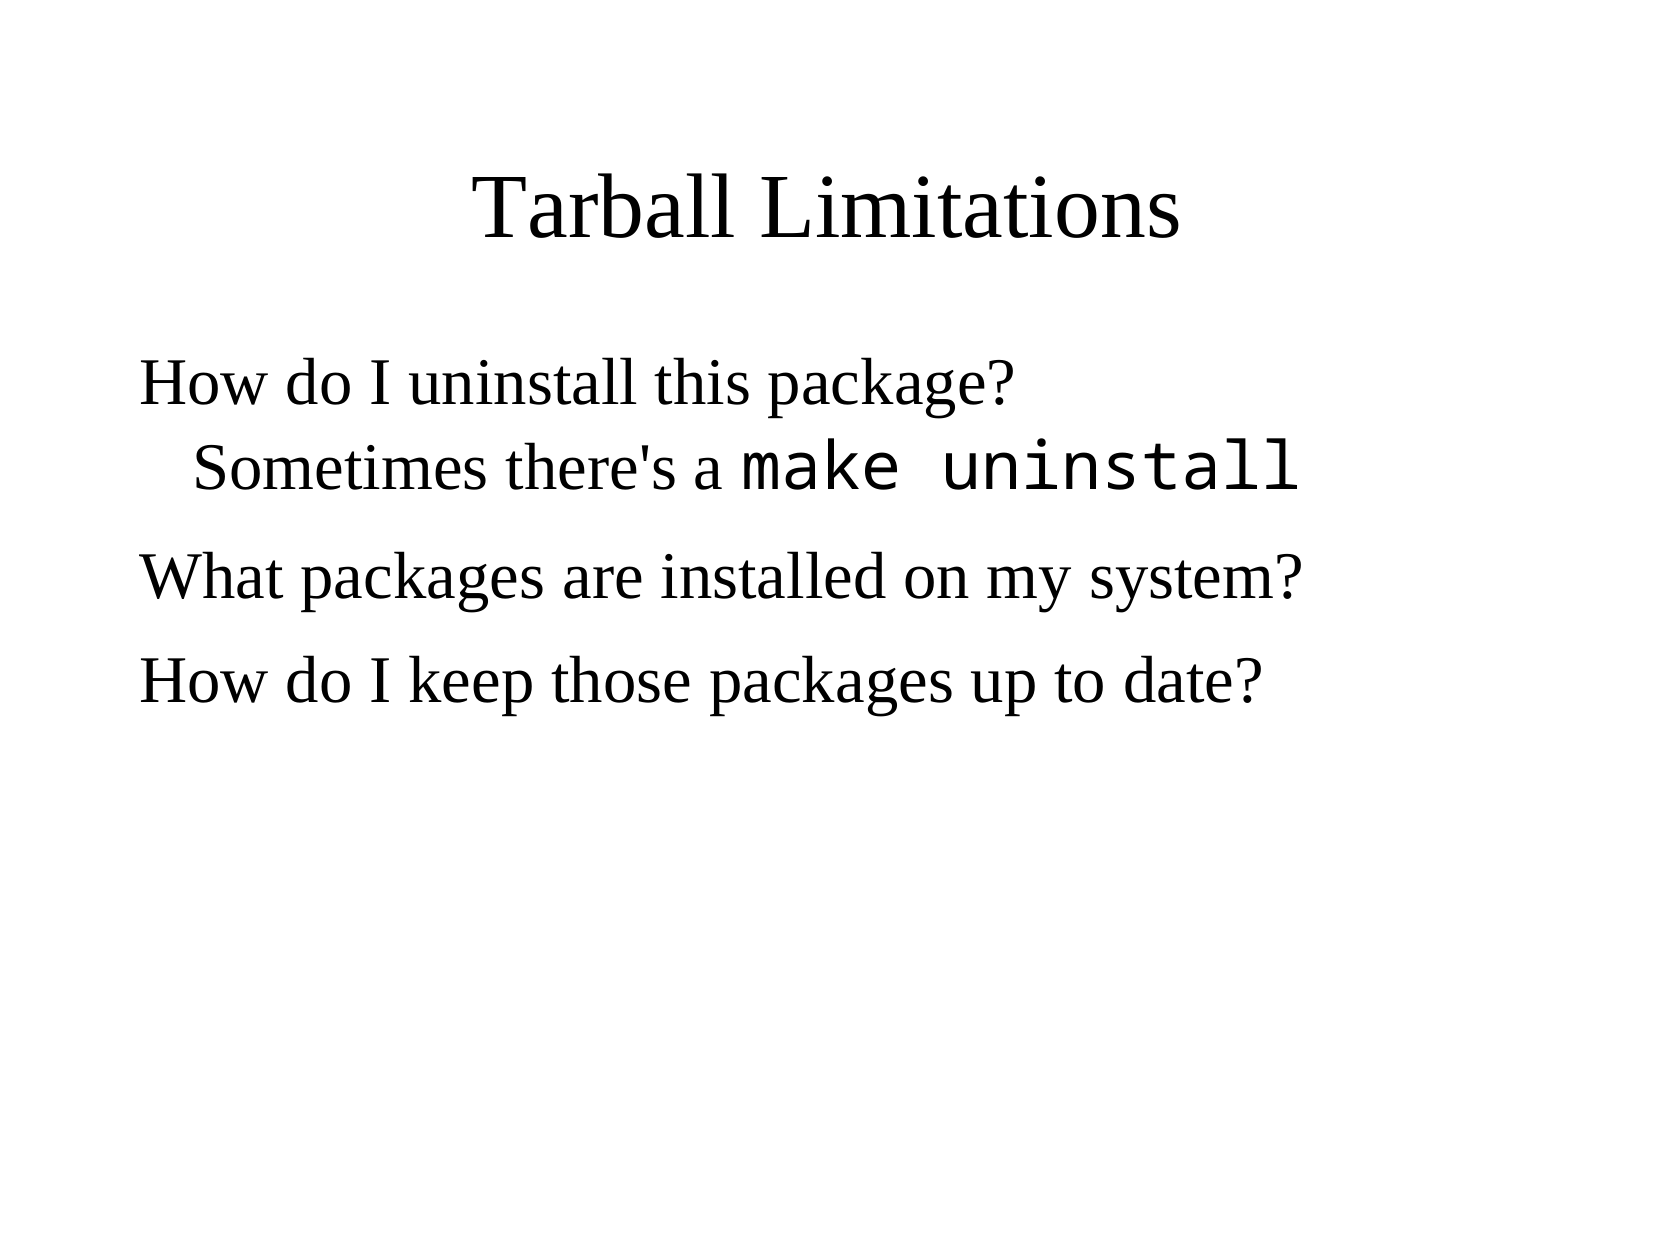

# Tarball Limitations
How do I uninstall this package?
Sometimes there's a make uninstall
What packages are installed on my system?
How do I keep those packages up to date?